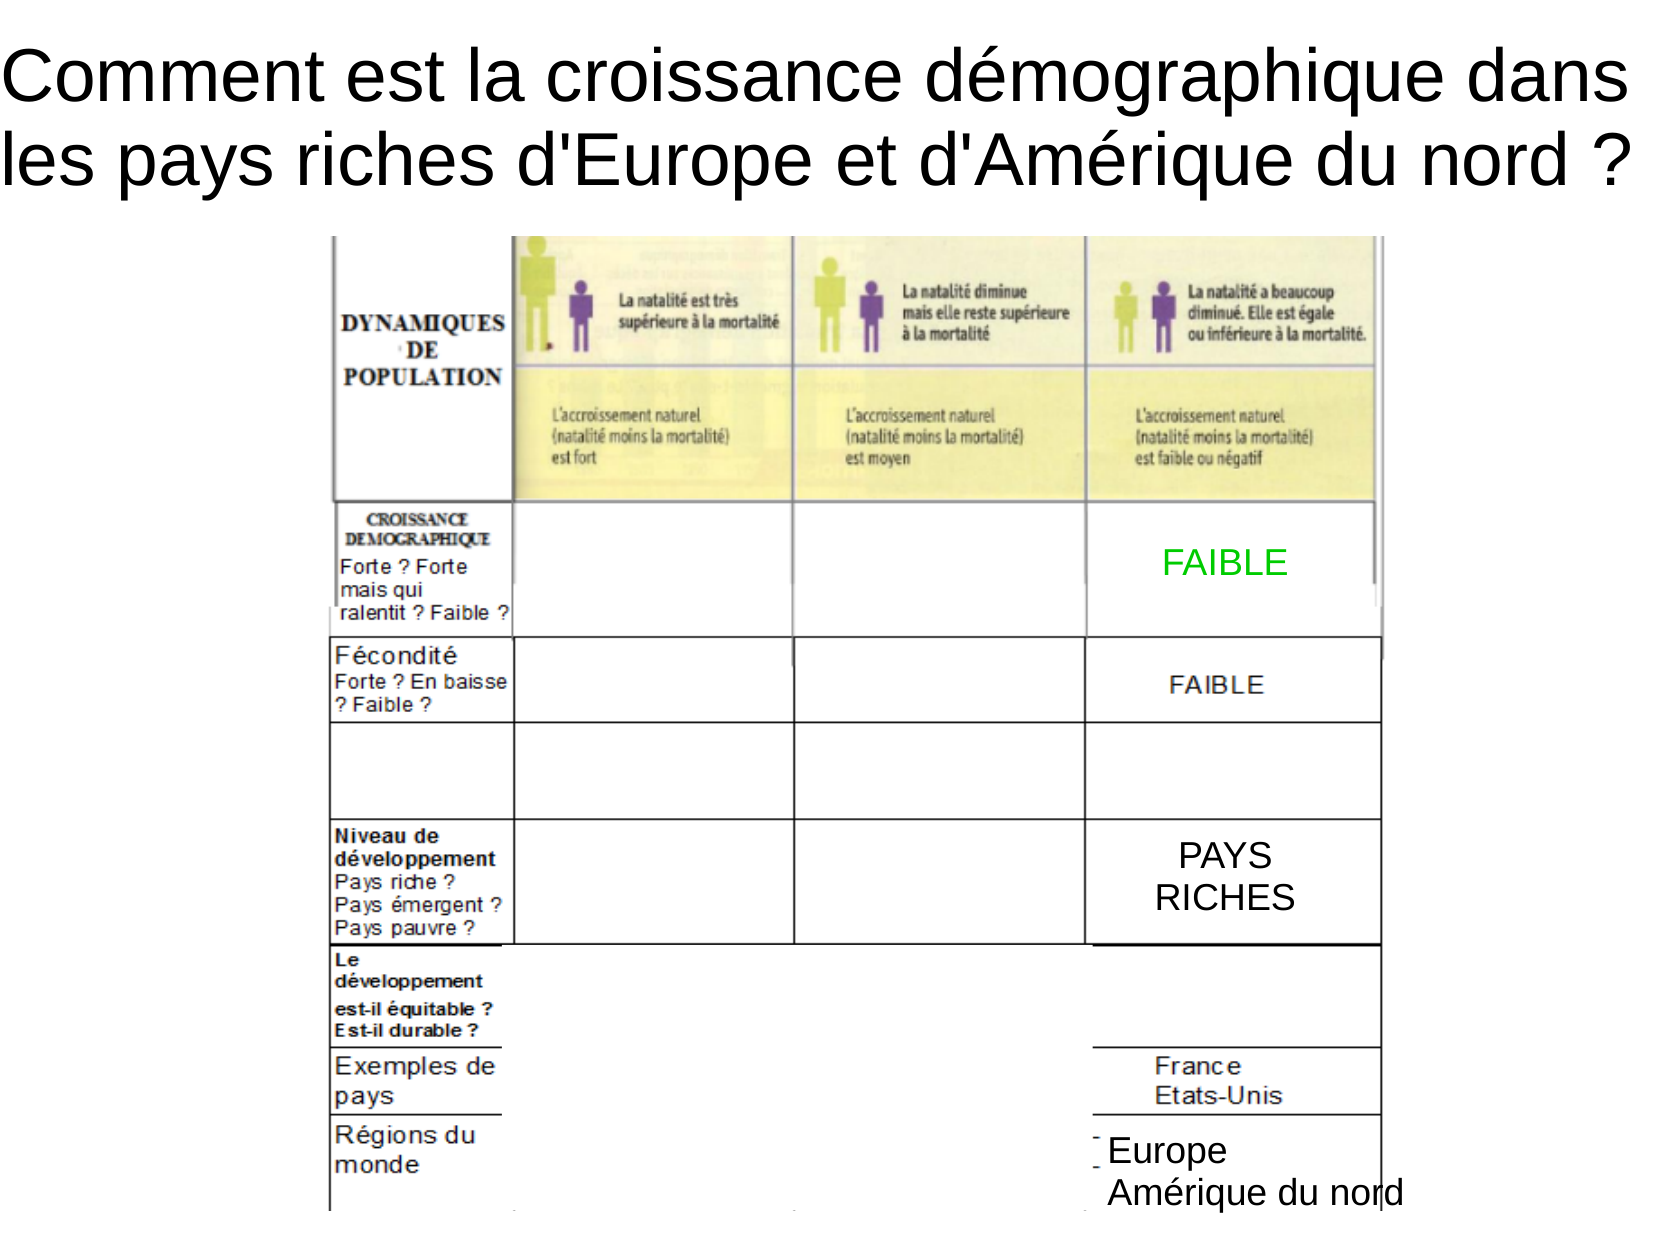

# Comment est la croissance démographique dans les pays riches d'Europe et d'Amérique du nord ?
FAIBLE
PAYS
RICHES
Europe
Amérique du nord